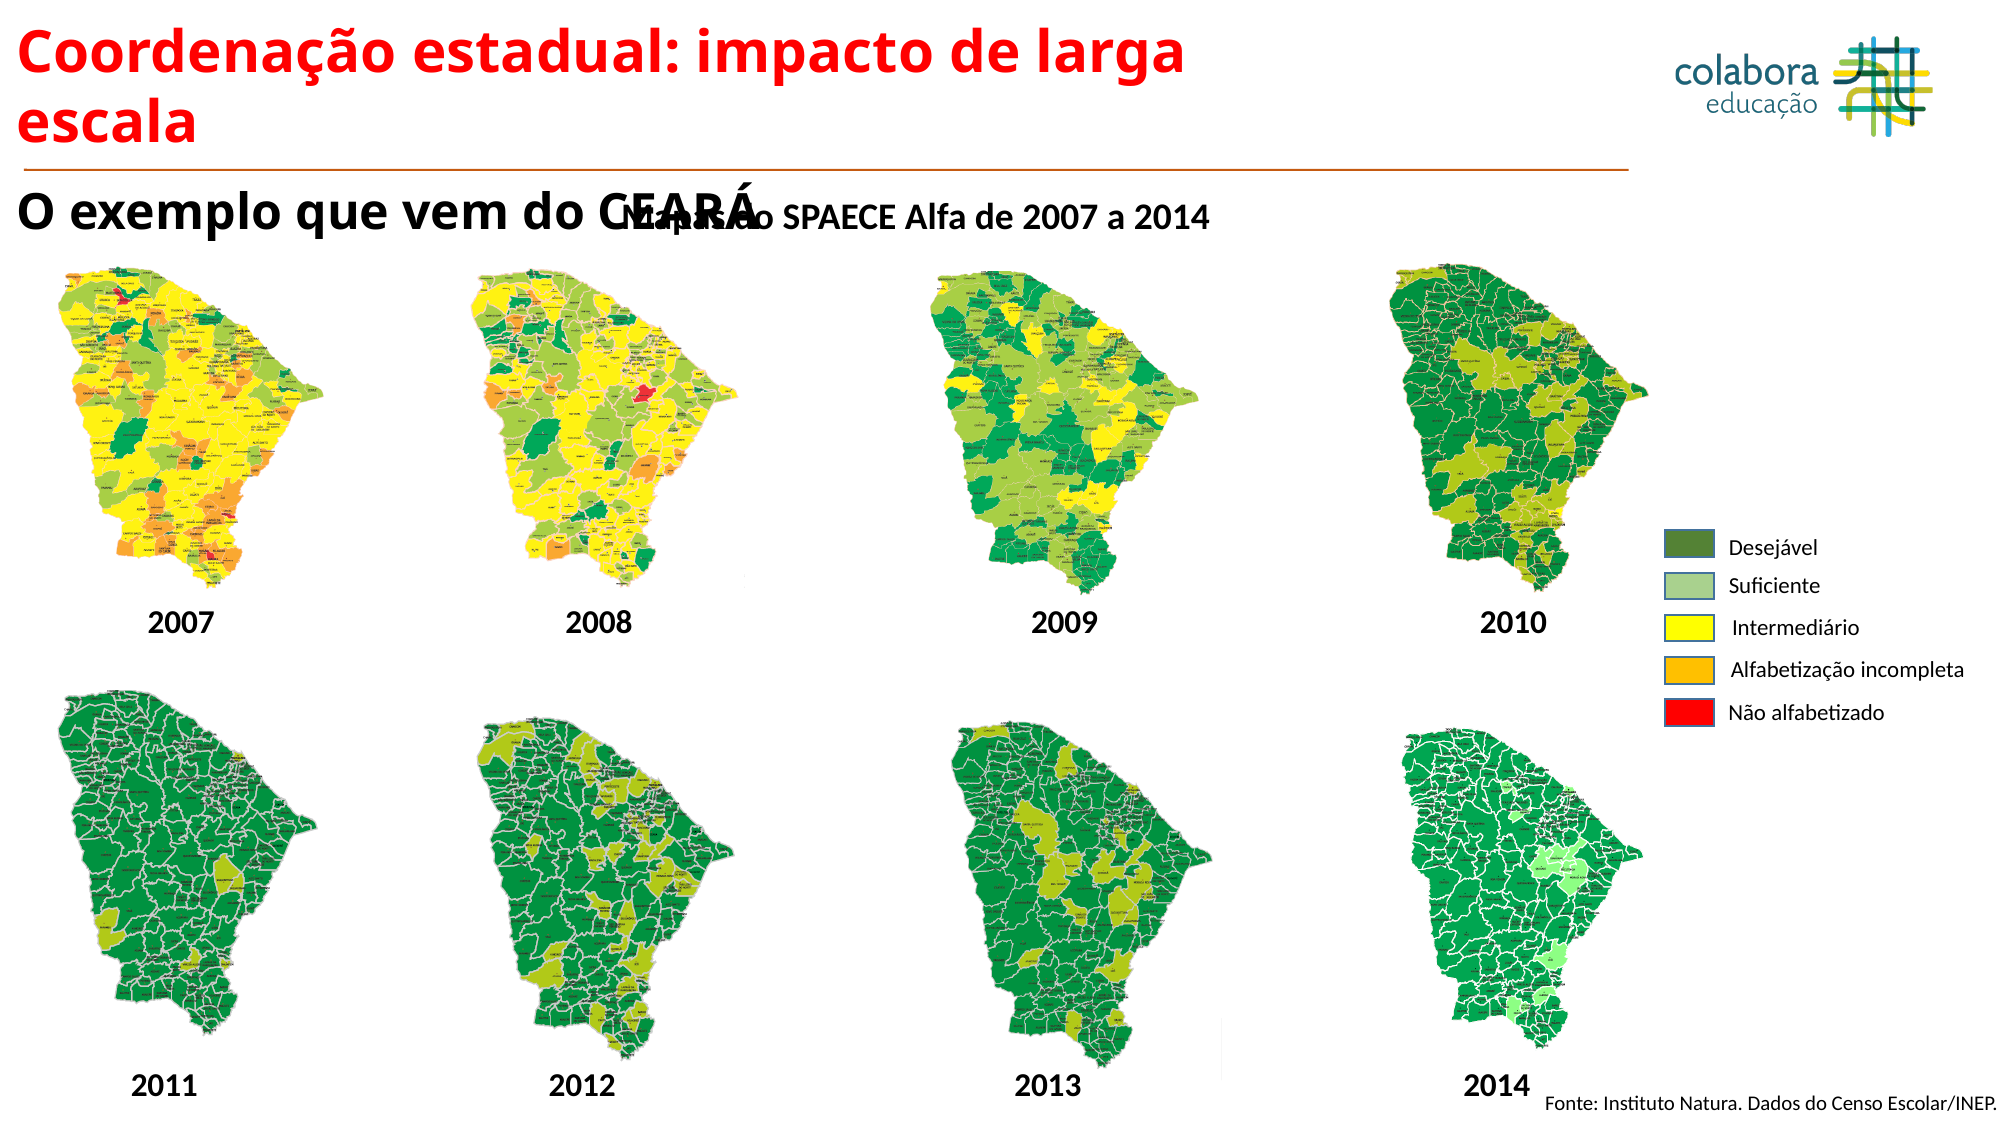

Coordenação estadual: impacto de larga escala
O exemplo que vem do CEARÁ
Mapas do SPAECE Alfa de 2007 a 2014
Desejável
Suficiente
2007
2008
2009
2010
Intermediário
Alfabetização incompleta
Não alfabetizado
2011
2012
2013
2014
Fonte: Instituto Natura. Dados do Censo Escolar/INEP.